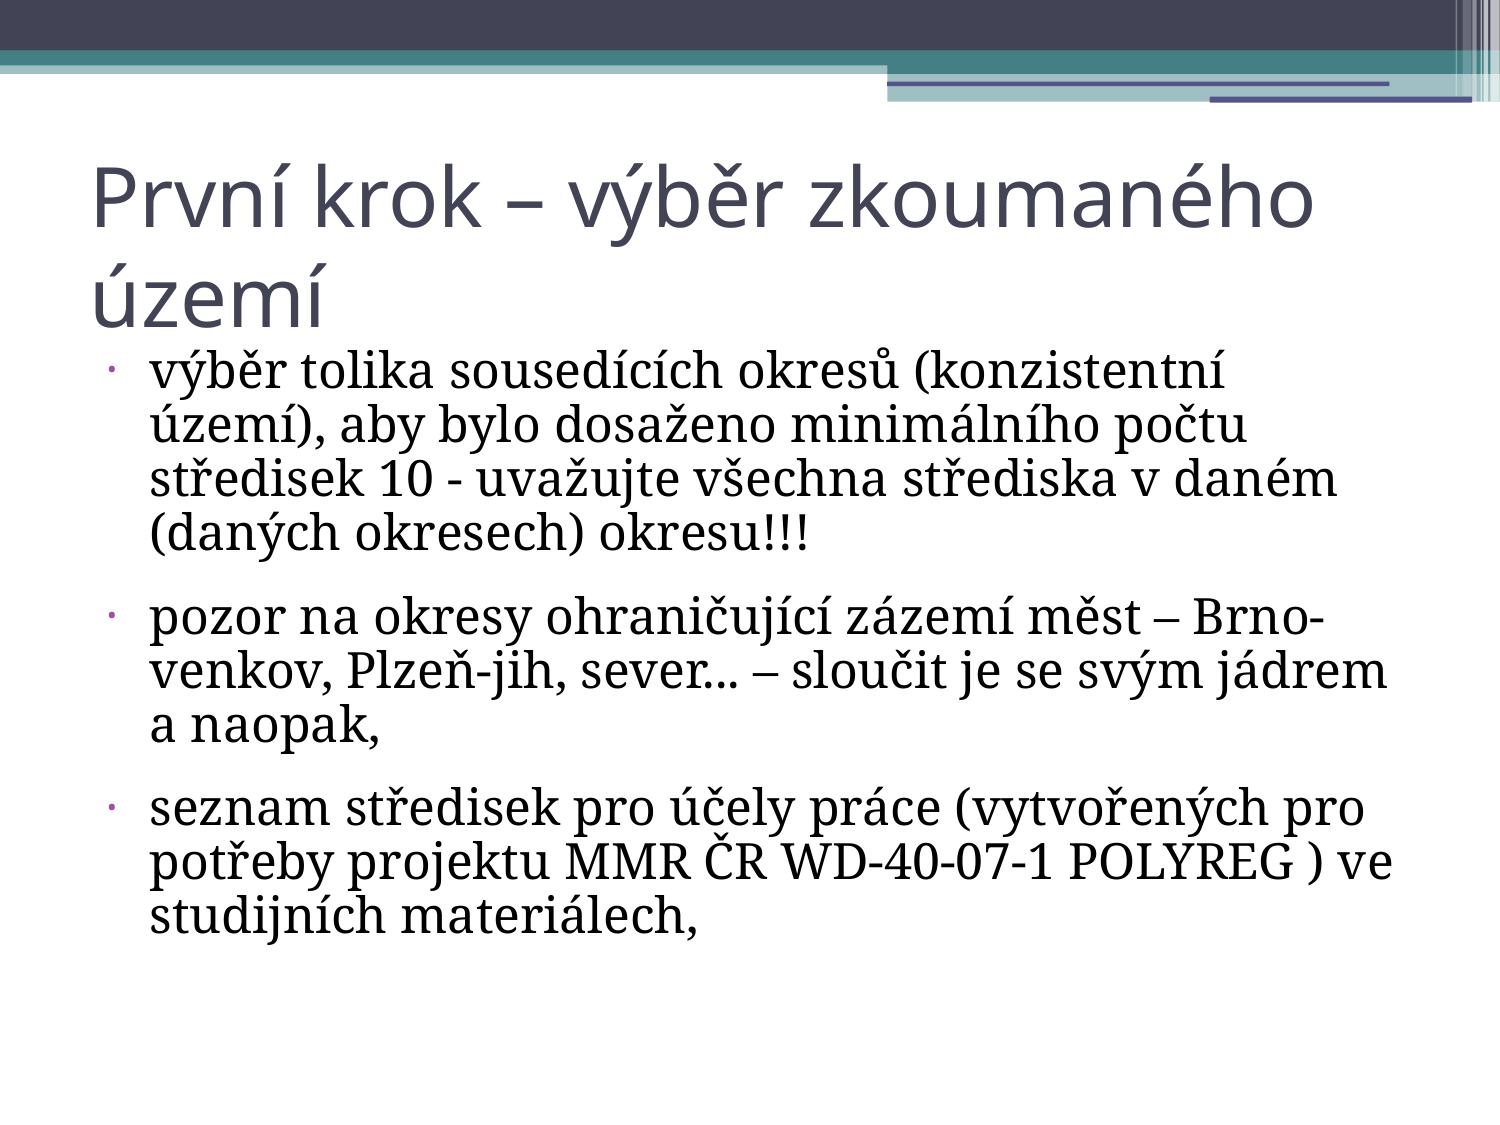

# První krok – výběr zkoumaného území
výběr tolika sousedících okresů (konzistentní území), aby bylo dosaženo minimálního počtu středisek 10 - uvažujte všechna střediska v daném (daných okresech) okresu!!!
pozor na okresy ohraničující zázemí měst – Brno-venkov, Plzeň-jih, sever... – sloučit je se svým jádrem a naopak,
seznam středisek pro účely práce (vytvořených pro potřeby projektu MMR ČR WD-40-07-1 POLYREG ) ve studijních materiálech,